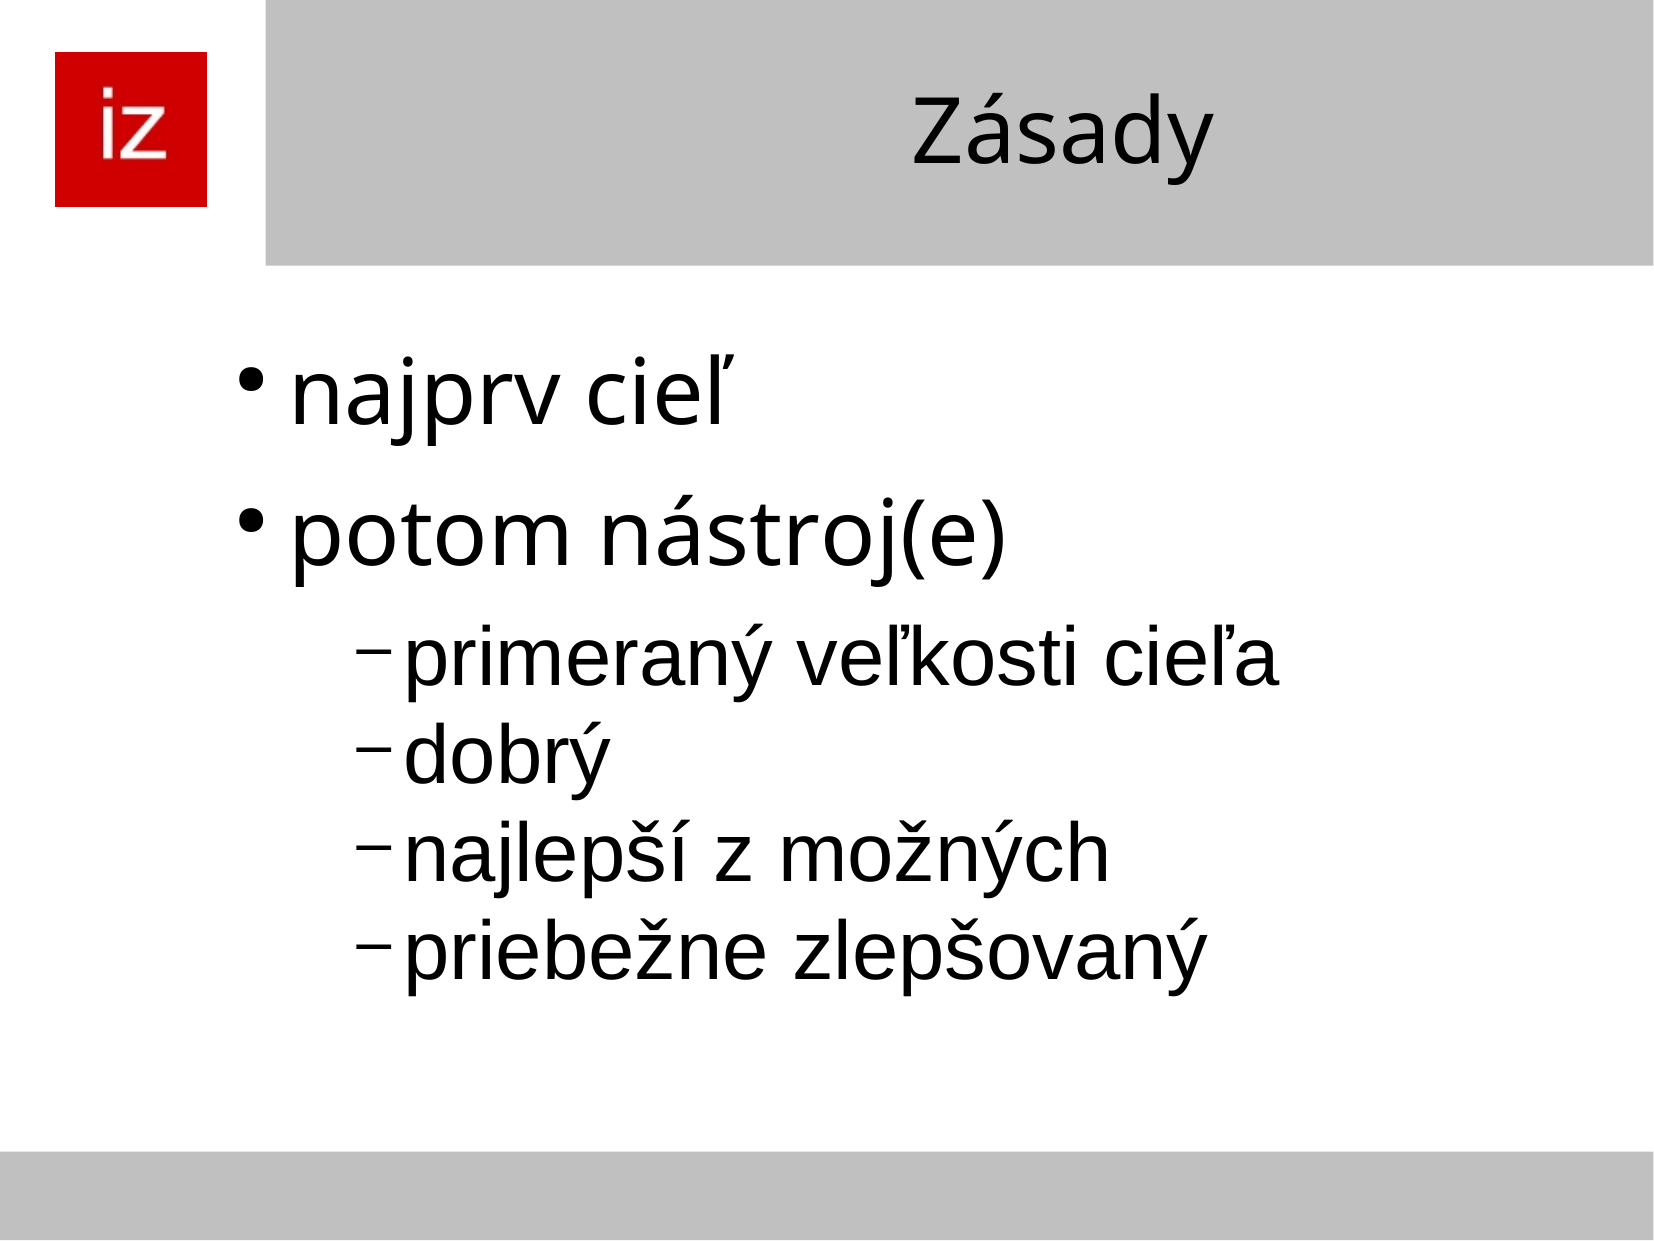

# Zásady
najprv cieľ
potom nástroj(e)
primeraný veľkosti cieľa
dobrý
najlepší z možných
priebežne zlepšovaný